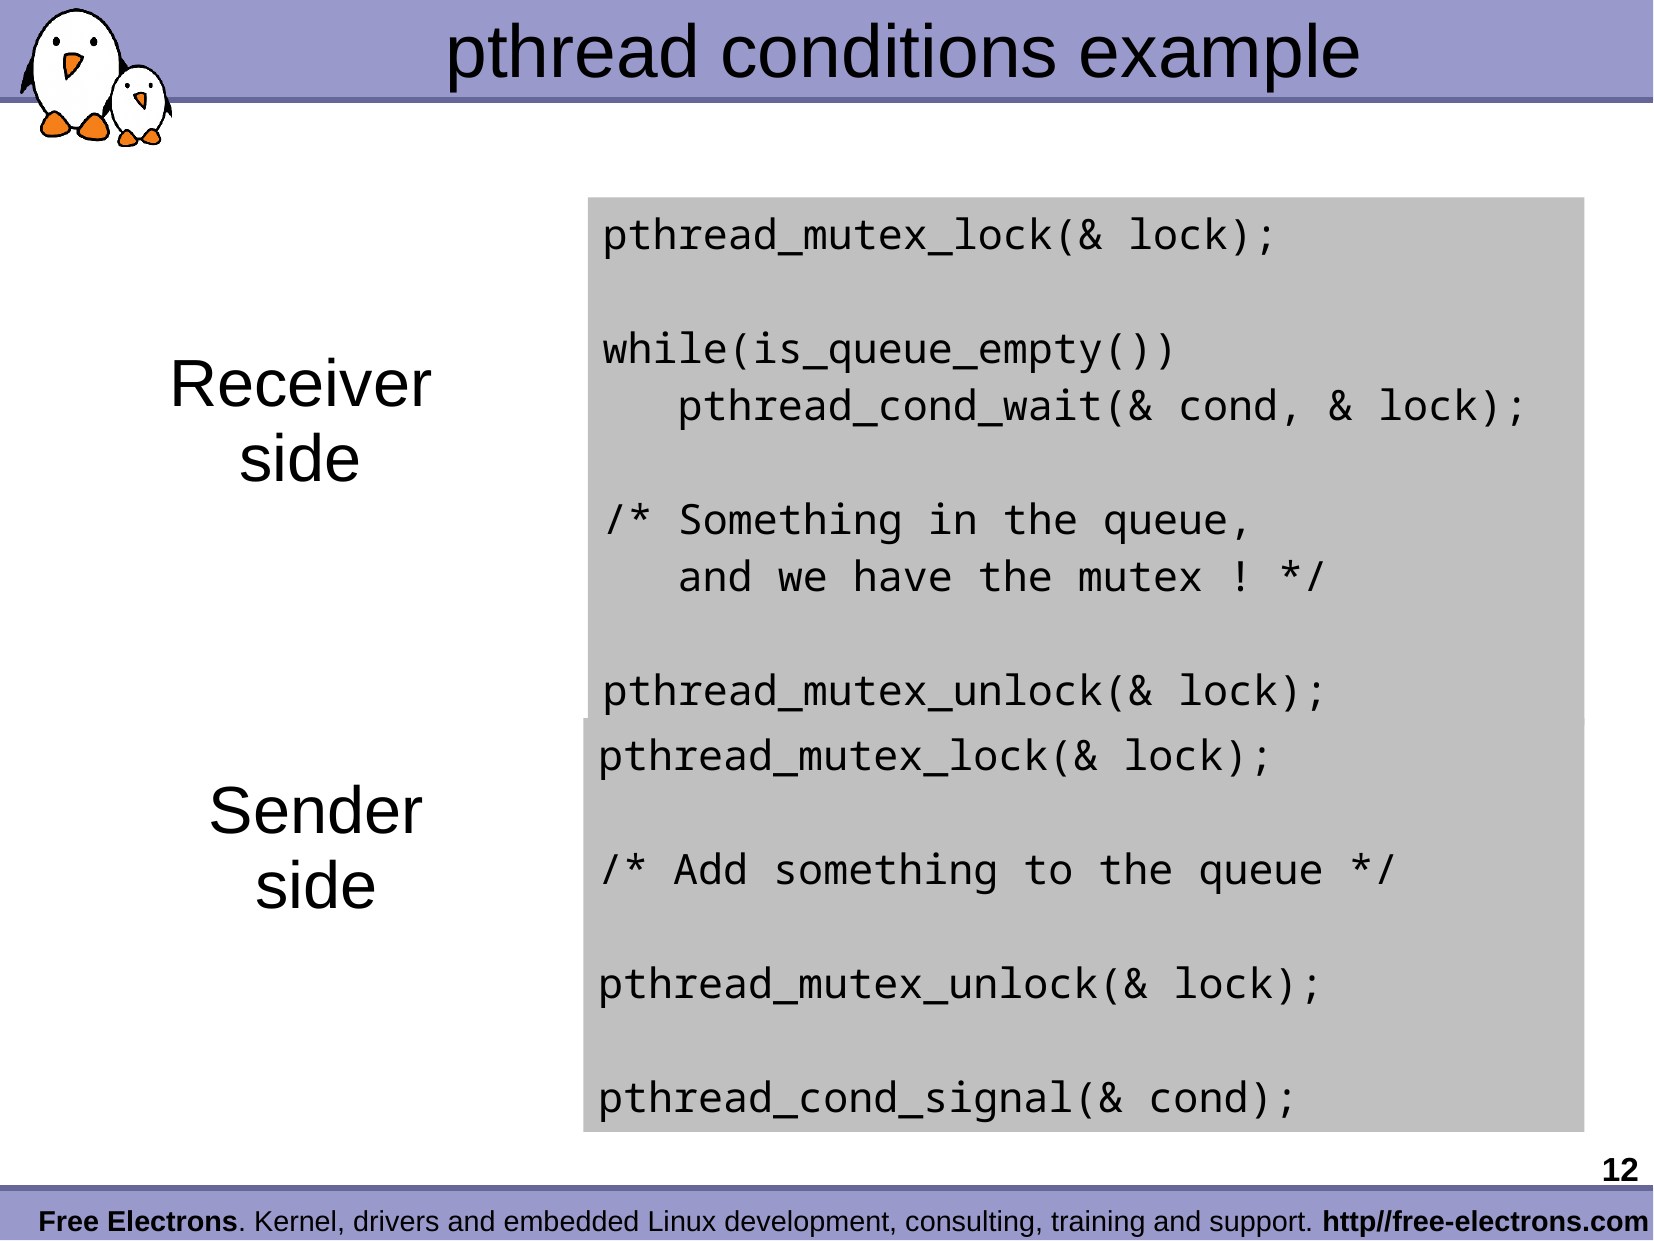

# pthread conditions example
pthread_mutex_lock(& lock);
while(is_queue_empty())
	pthread_cond_wait(& cond, & lock);
/* Something in the queue,
 and we have the mutex ! */
pthread_mutex_unlock(& lock);
Receiver side
pthread_mutex_lock(& lock);
/* Add something to the queue */
pthread_mutex_unlock(& lock);
pthread_cond_signal(& cond);
Sender side